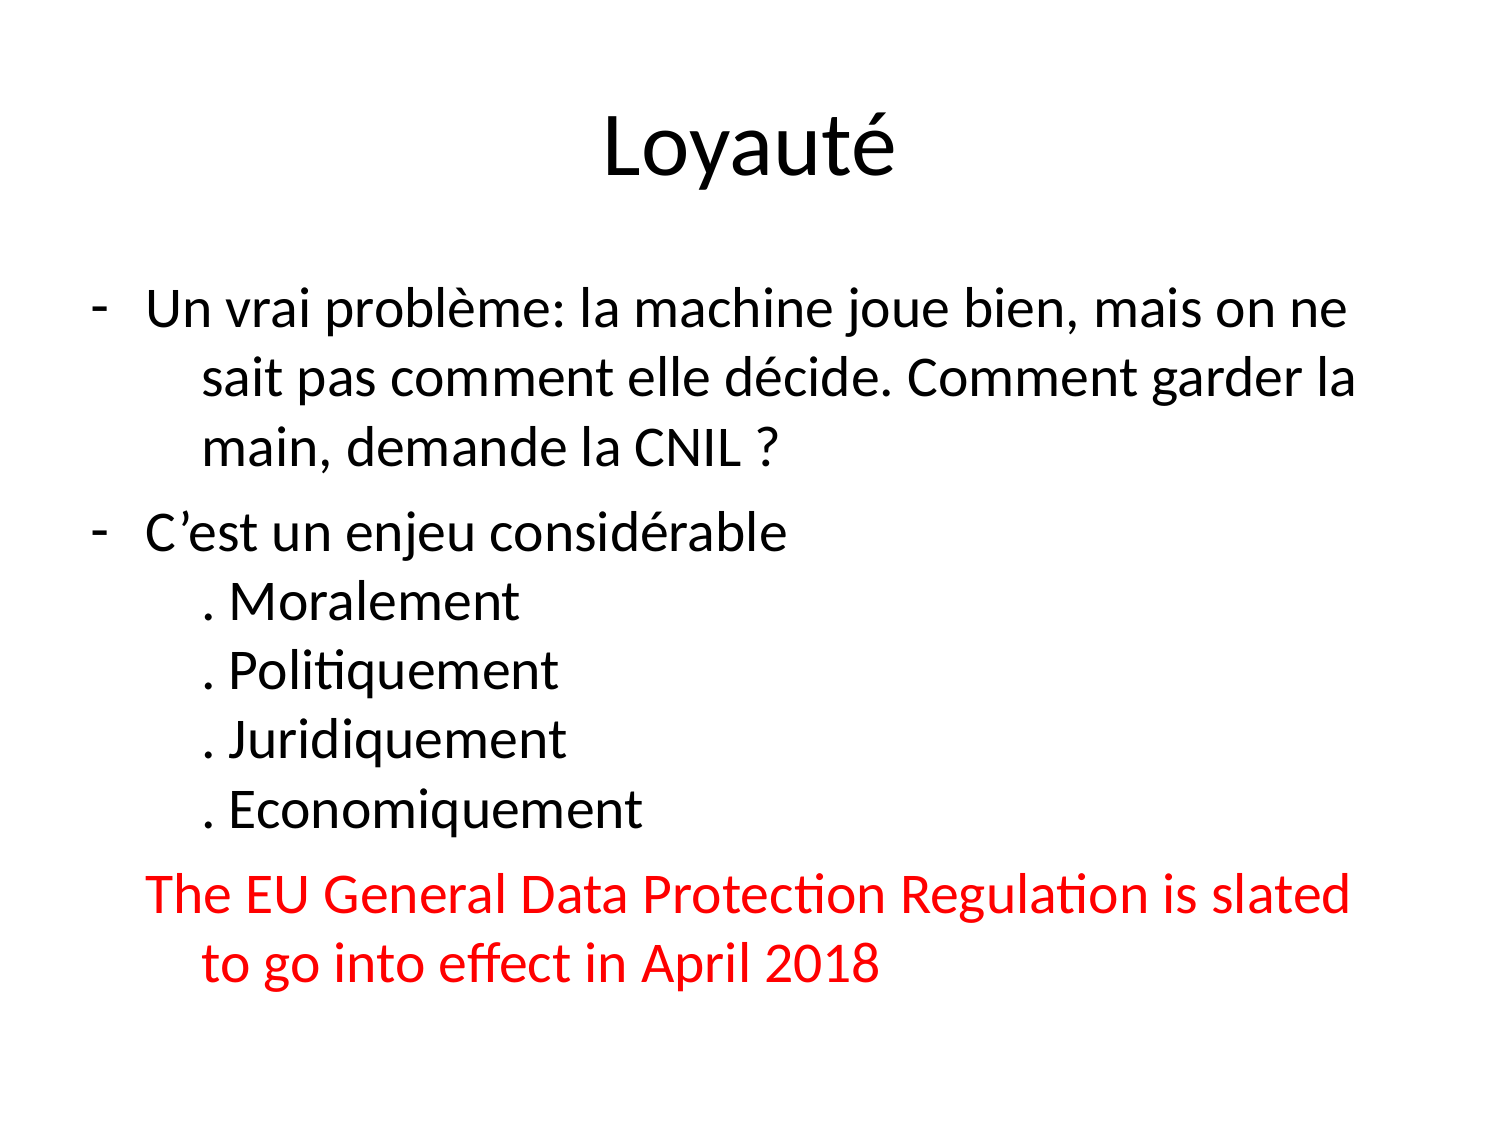

# Loyauté
Un vrai problème: la machine joue bien, mais on ne sait pas comment elle décide. Comment garder la main, demande la CNIL ?
C’est un enjeu considérable
. Moralement
. Politiquement
. Juridiquement
. Economiquement
The EU General Data Protection Regulation is slated to go into effect in April 2018